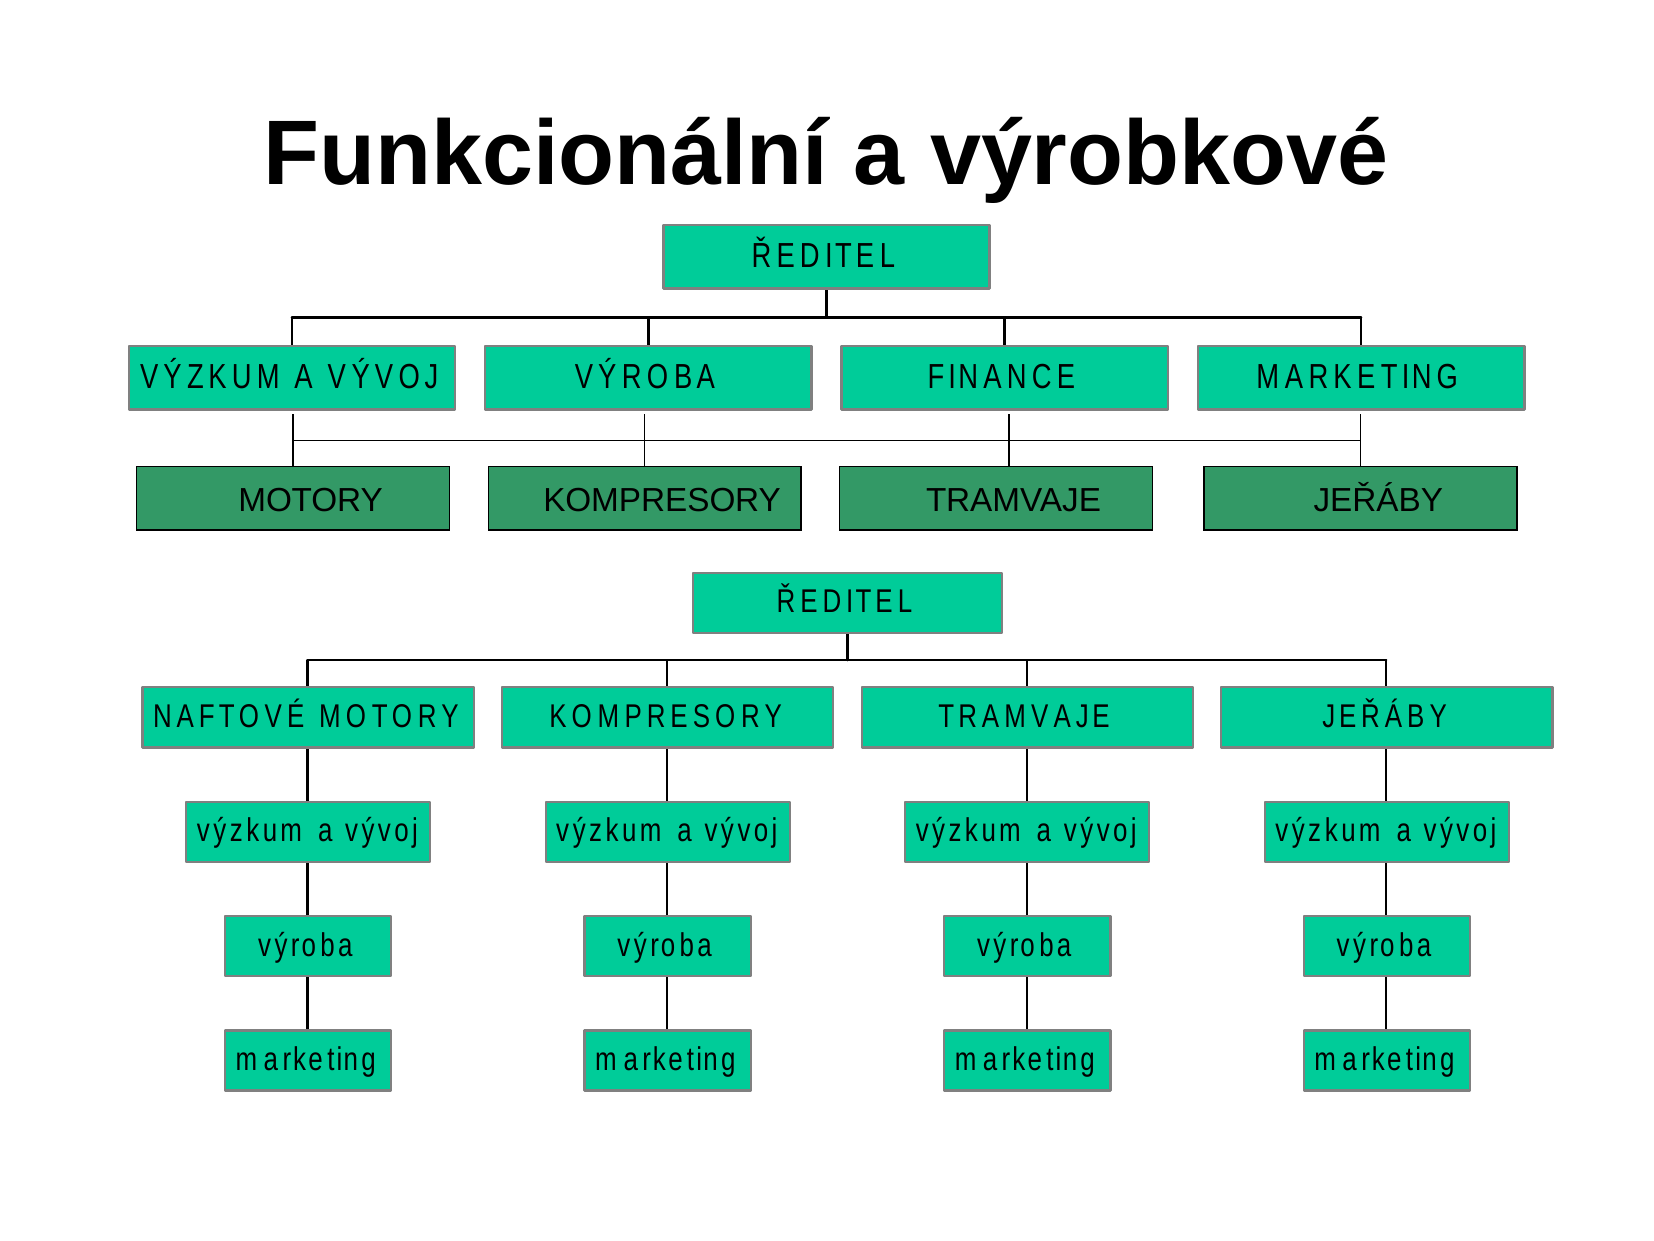

# Funkcionální a výrobkové
MOTORY
KOMPRESORY
TRAMVAJE
JEŘÁBY